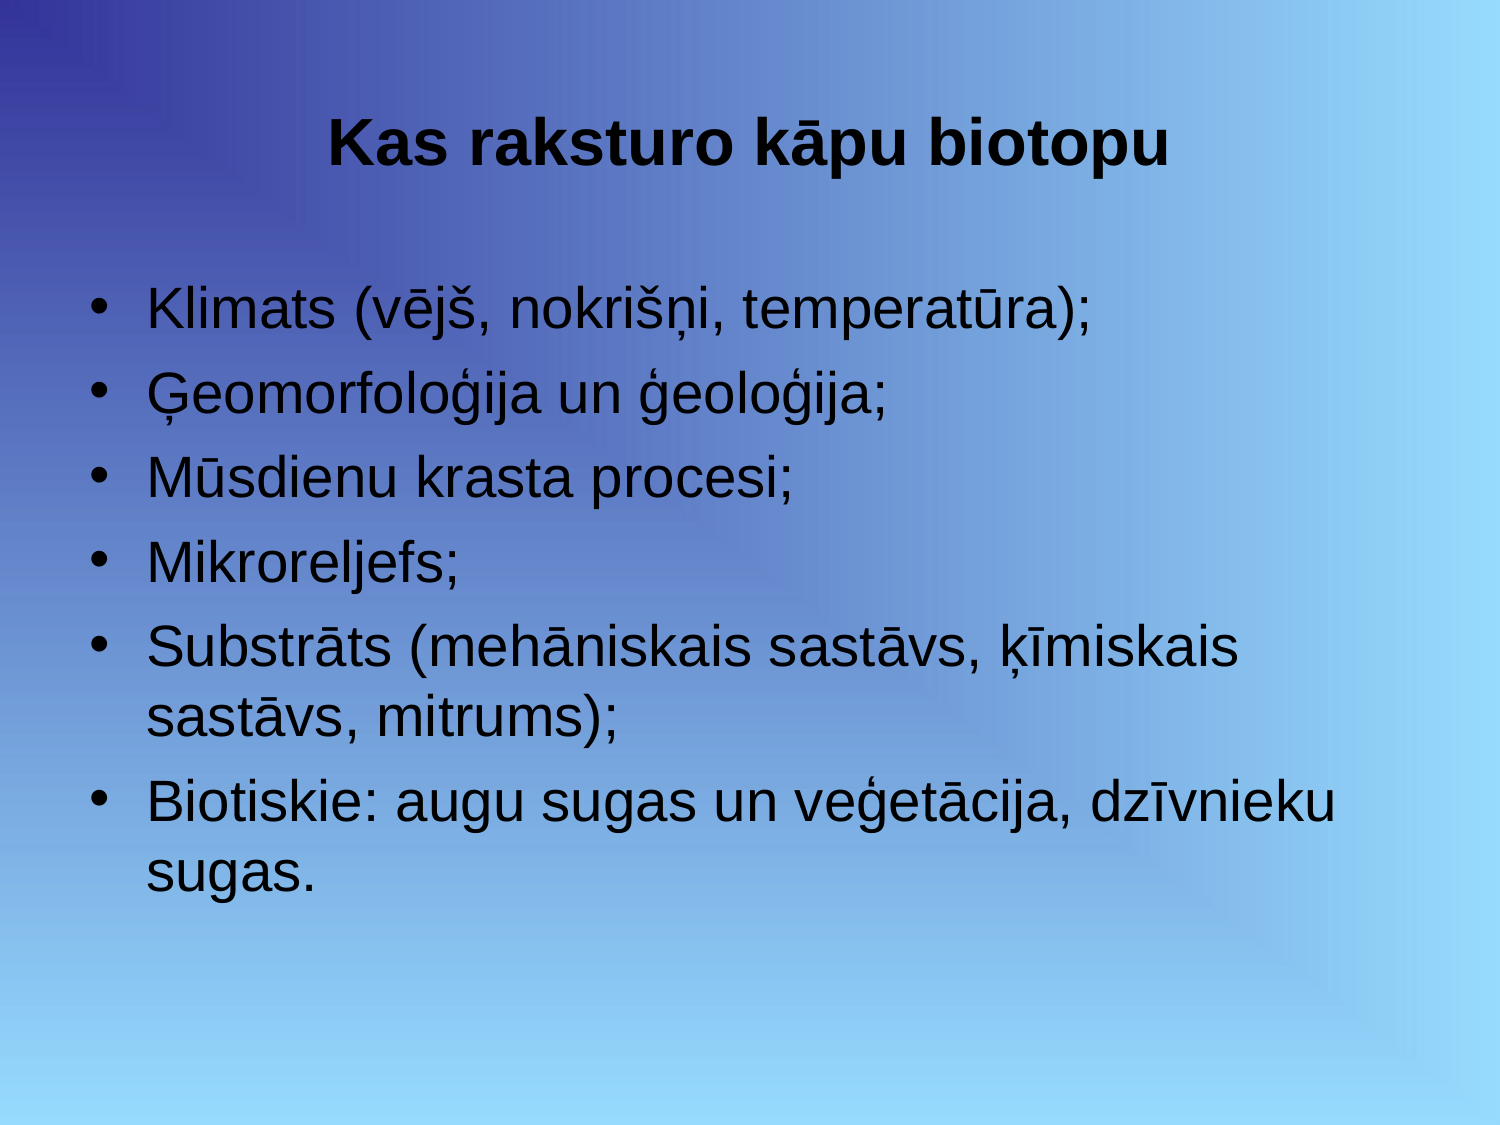

# Kas raksturo kāpu biotopu
Klimats (vējš, nokrišņi, temperatūra);
Ģeomorfoloģija un ģeoloģija;
Mūsdienu krasta procesi;
Mikroreljefs;
Substrāts (mehāniskais sastāvs, ķīmiskais sastāvs, mitrums);
Biotiskie: augu sugas un veģetācija, dzīvnieku sugas.